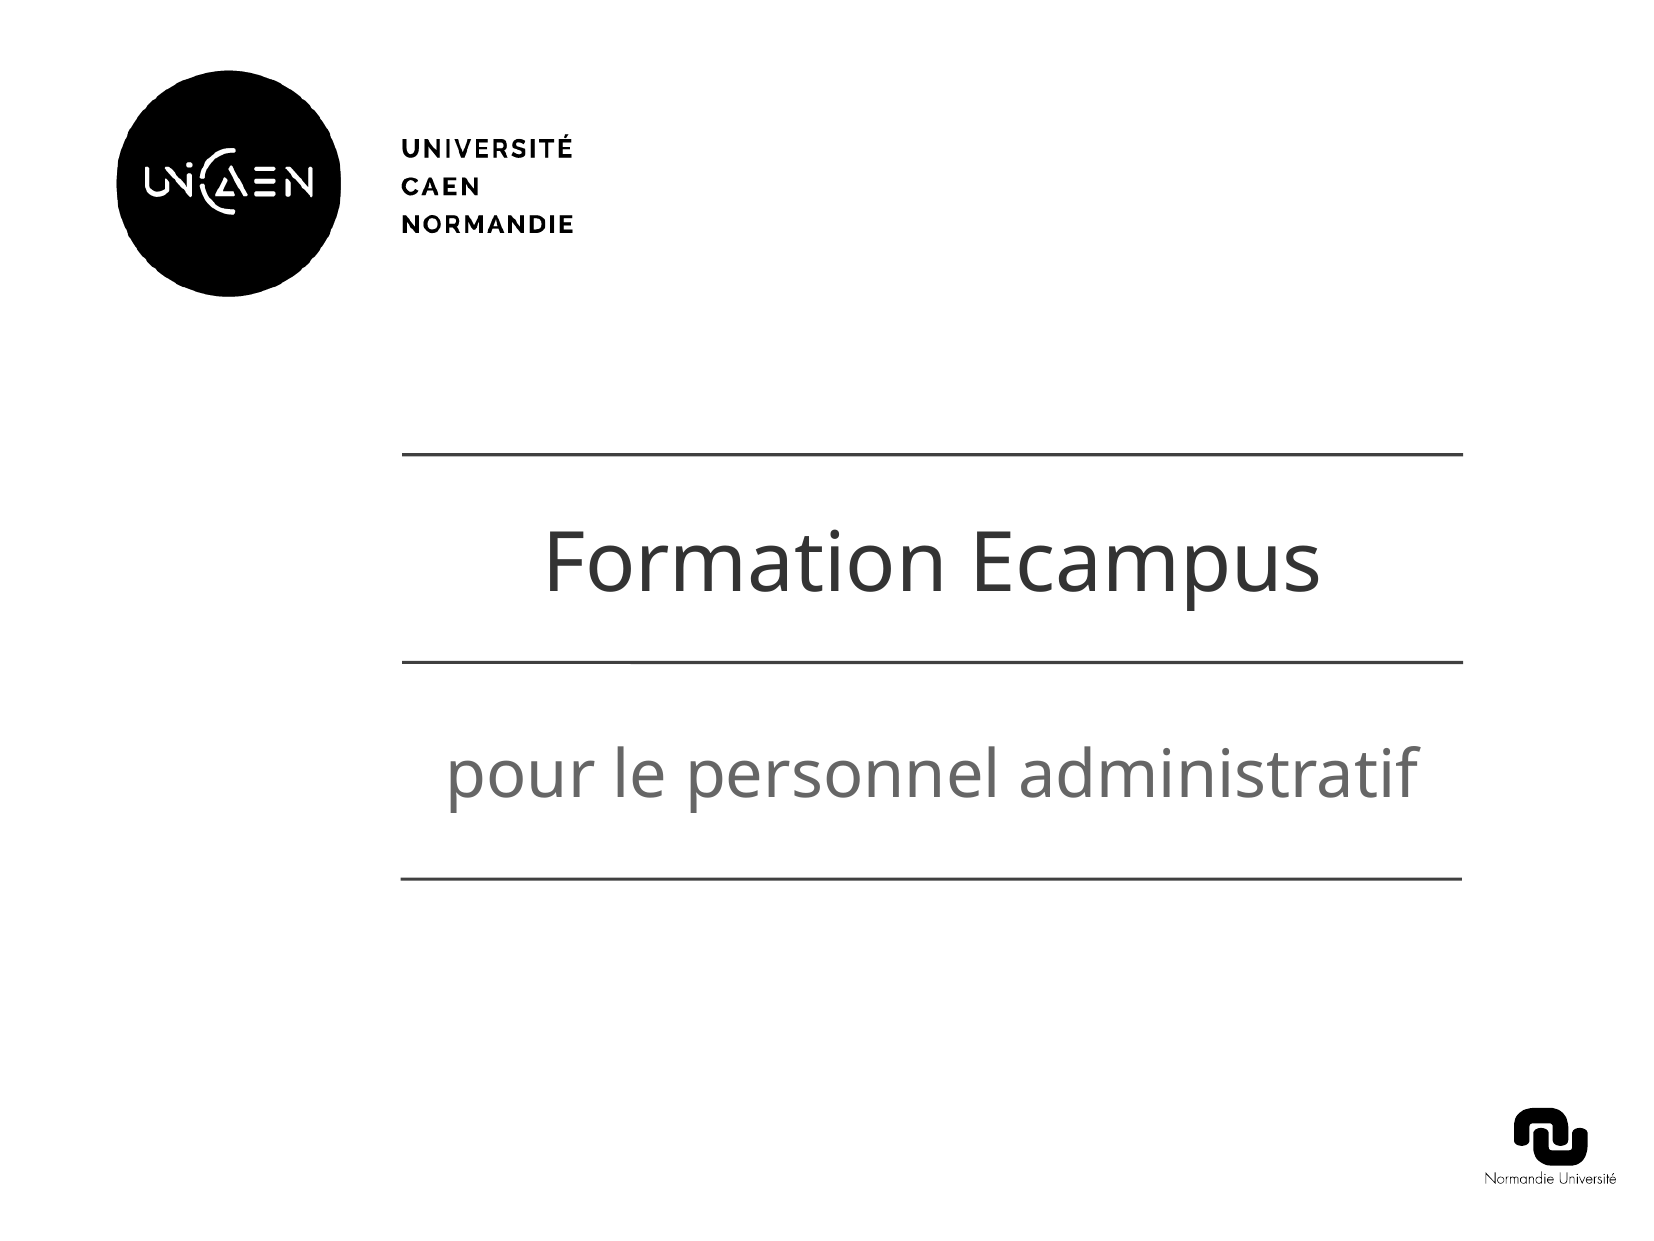

# Formation Ecampus
pour le personnel administratif